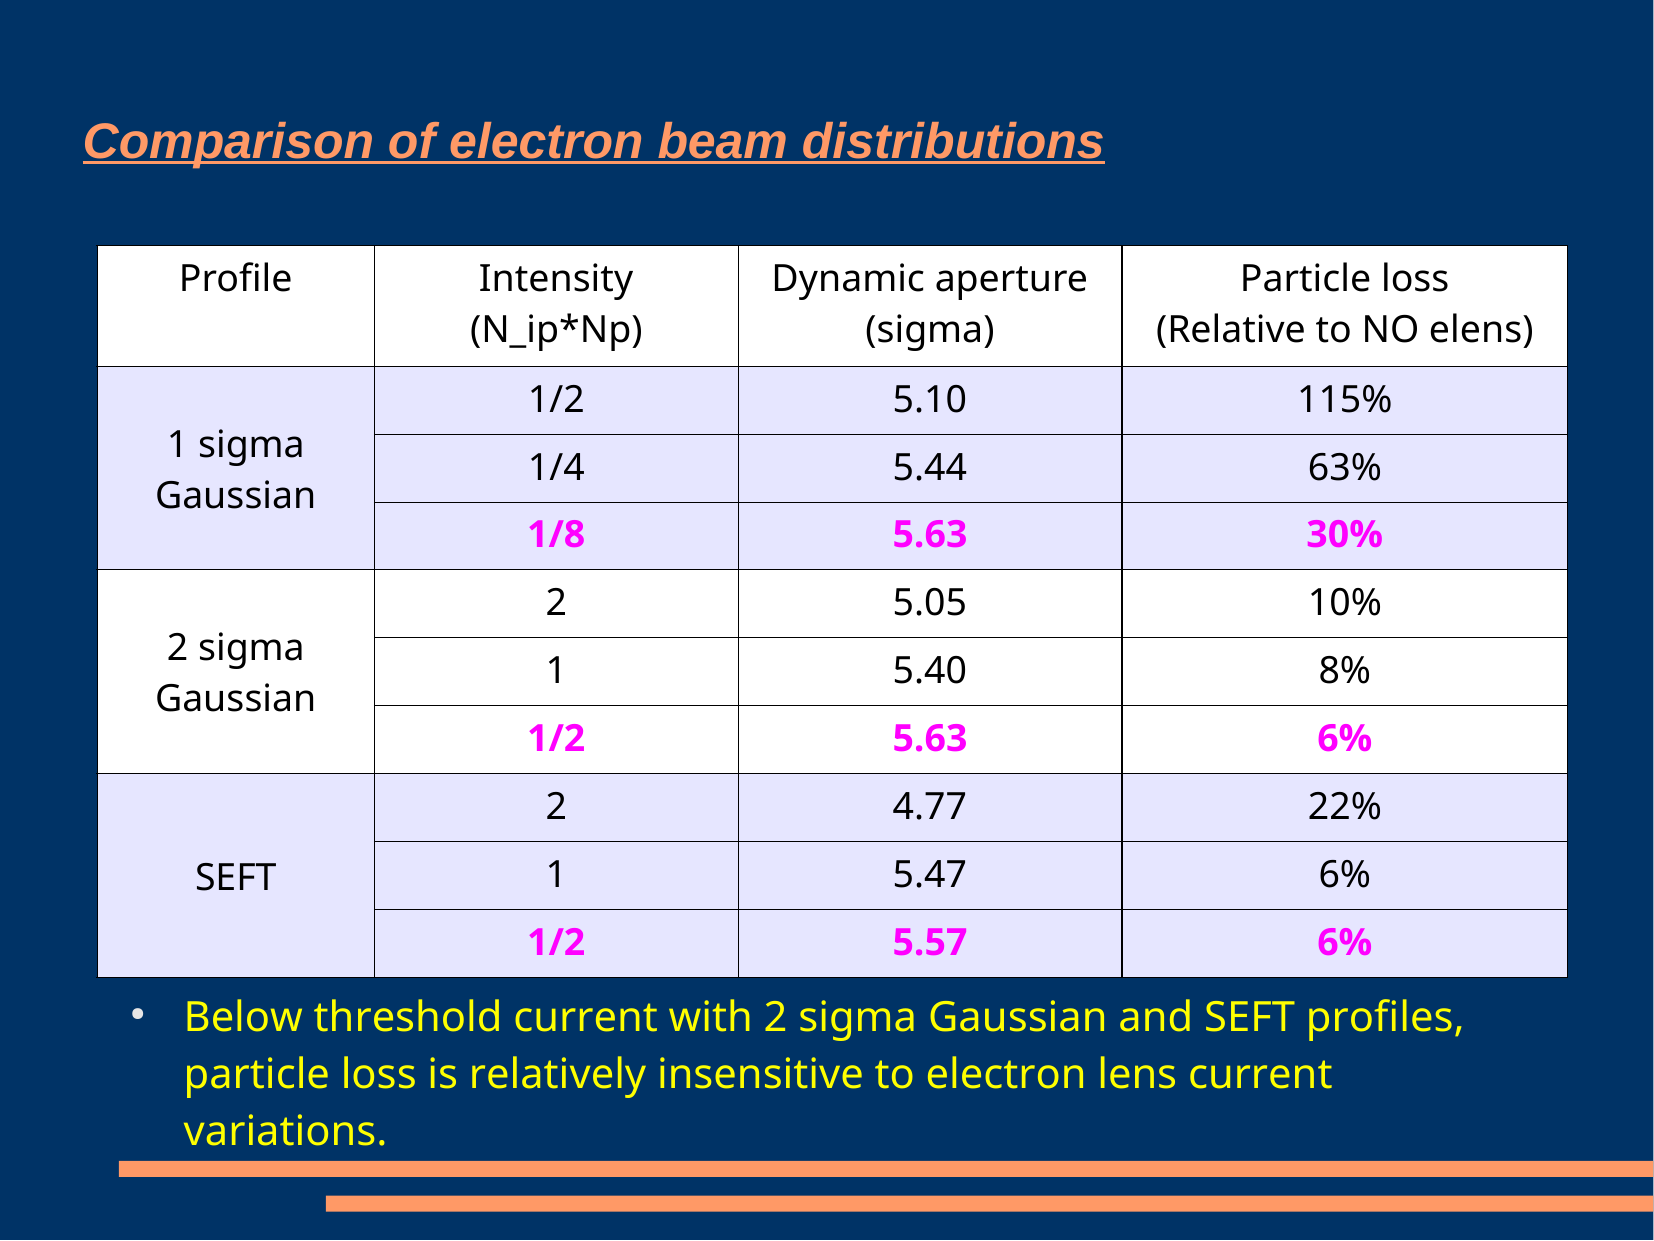

# Comparison of electron beam distributions
| Profile | Intensity (N\_ip\*Np) | Dynamic aperture (sigma) | Particle loss (Relative to NO elens) |
| --- | --- | --- | --- |
| 1 sigma Gaussian | 1/2 | 5.10 | 115% |
| | 1/4 | 5.44 | 63% |
| | 1/8 | 5.63 | 30% |
| 2 sigma Gaussian | 2 | 5.05 | 10% |
| | 1 | 5.40 | 8% |
| | 1/2 | 5.63 | 6% |
| SEFT | 2 | 4.77 | 22% |
| | 1 | 5.47 | 6% |
| | 1/2 | 5.57 | 6% |
Below threshold current with 2 sigma Gaussian and SEFT profiles, particle loss is relatively insensitive to electron lens current variations.